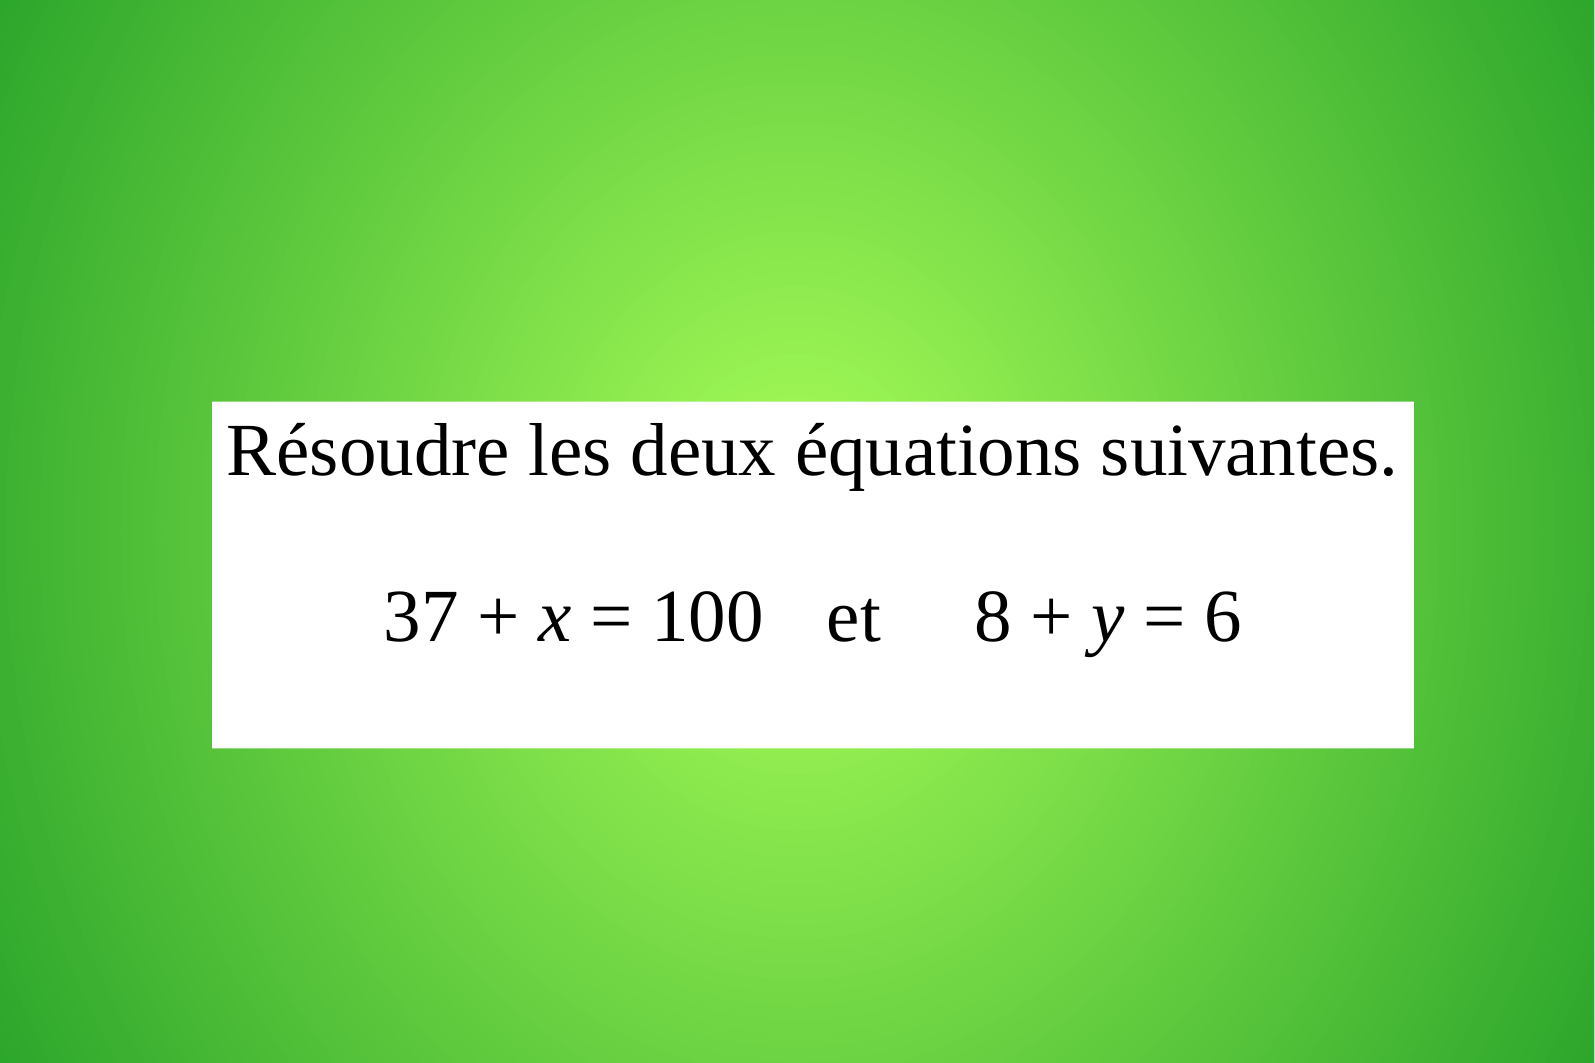

Résoudre les deux équations suivantes.
37 + x = 100	et 	8 + y = 6